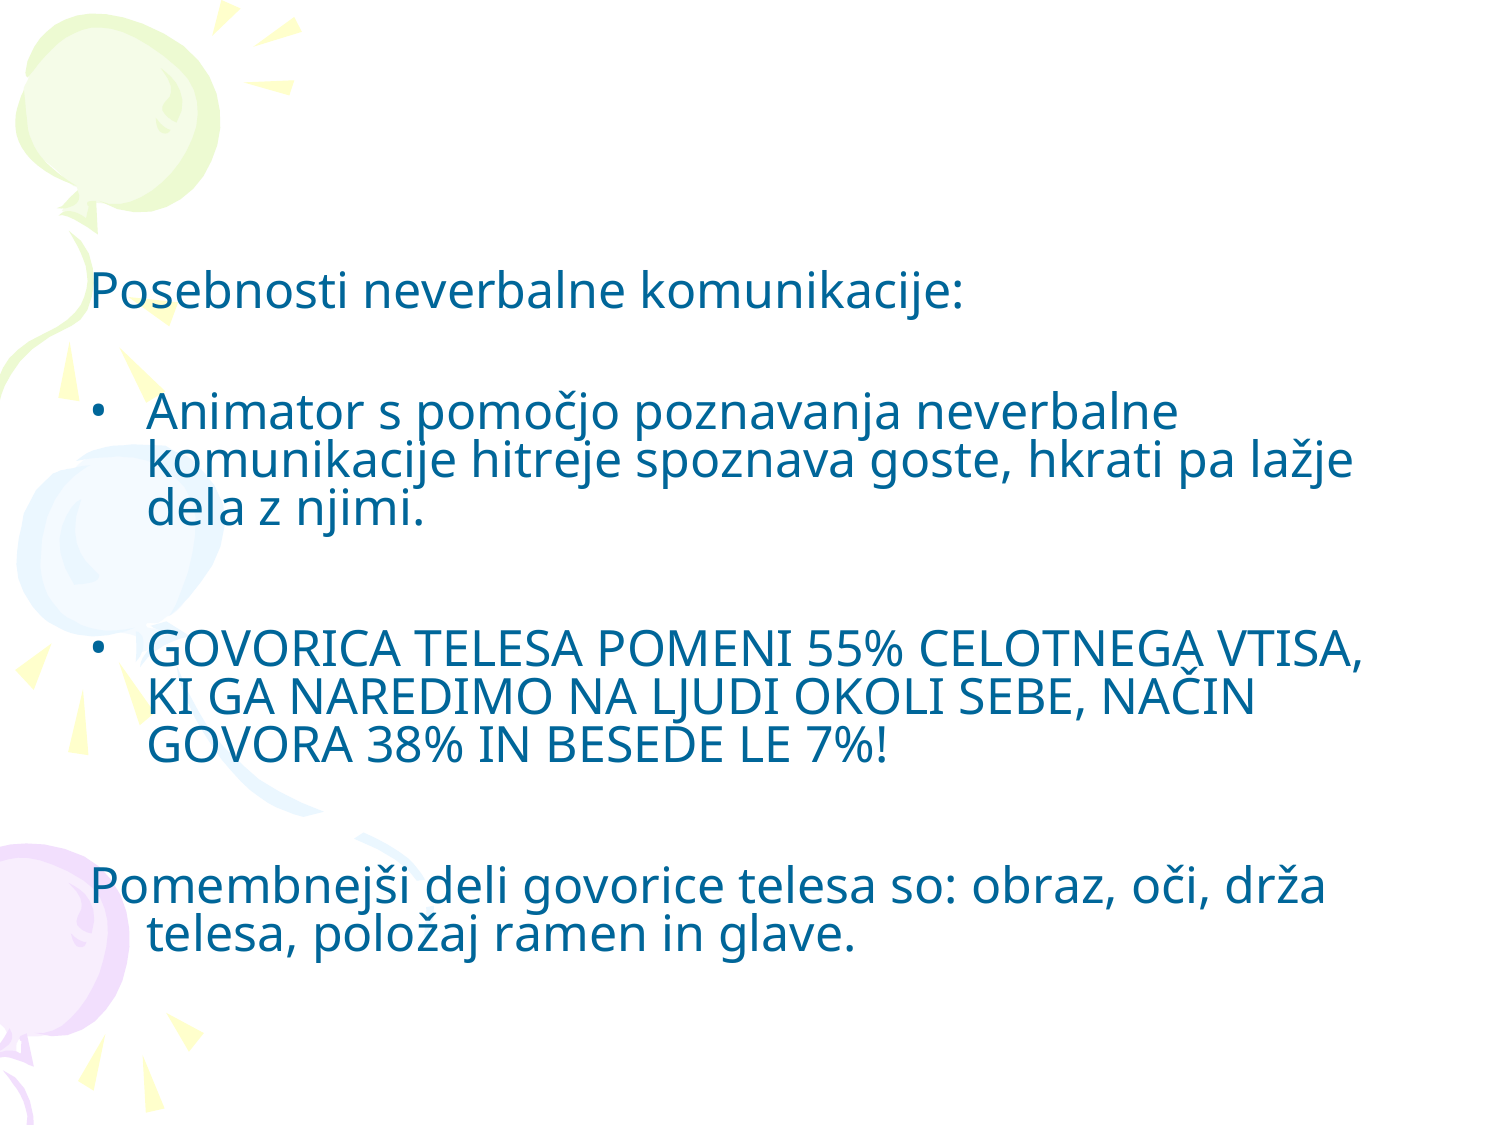

#
Posebnosti neverbalne komunikacije:
Animator s pomočjo poznavanja neverbalne komunikacije hitreje spoznava goste, hkrati pa lažje dela z njimi.
GOVORICA TELESA POMENI 55% CELOTNEGA VTISA, KI GA NAREDIMO NA LJUDI OKOLI SEBE, NAČIN GOVORA 38% IN BESEDE LE 7%!
Pomembnejši deli govorice telesa so: obraz, oči, drža telesa, položaj ramen in glave.